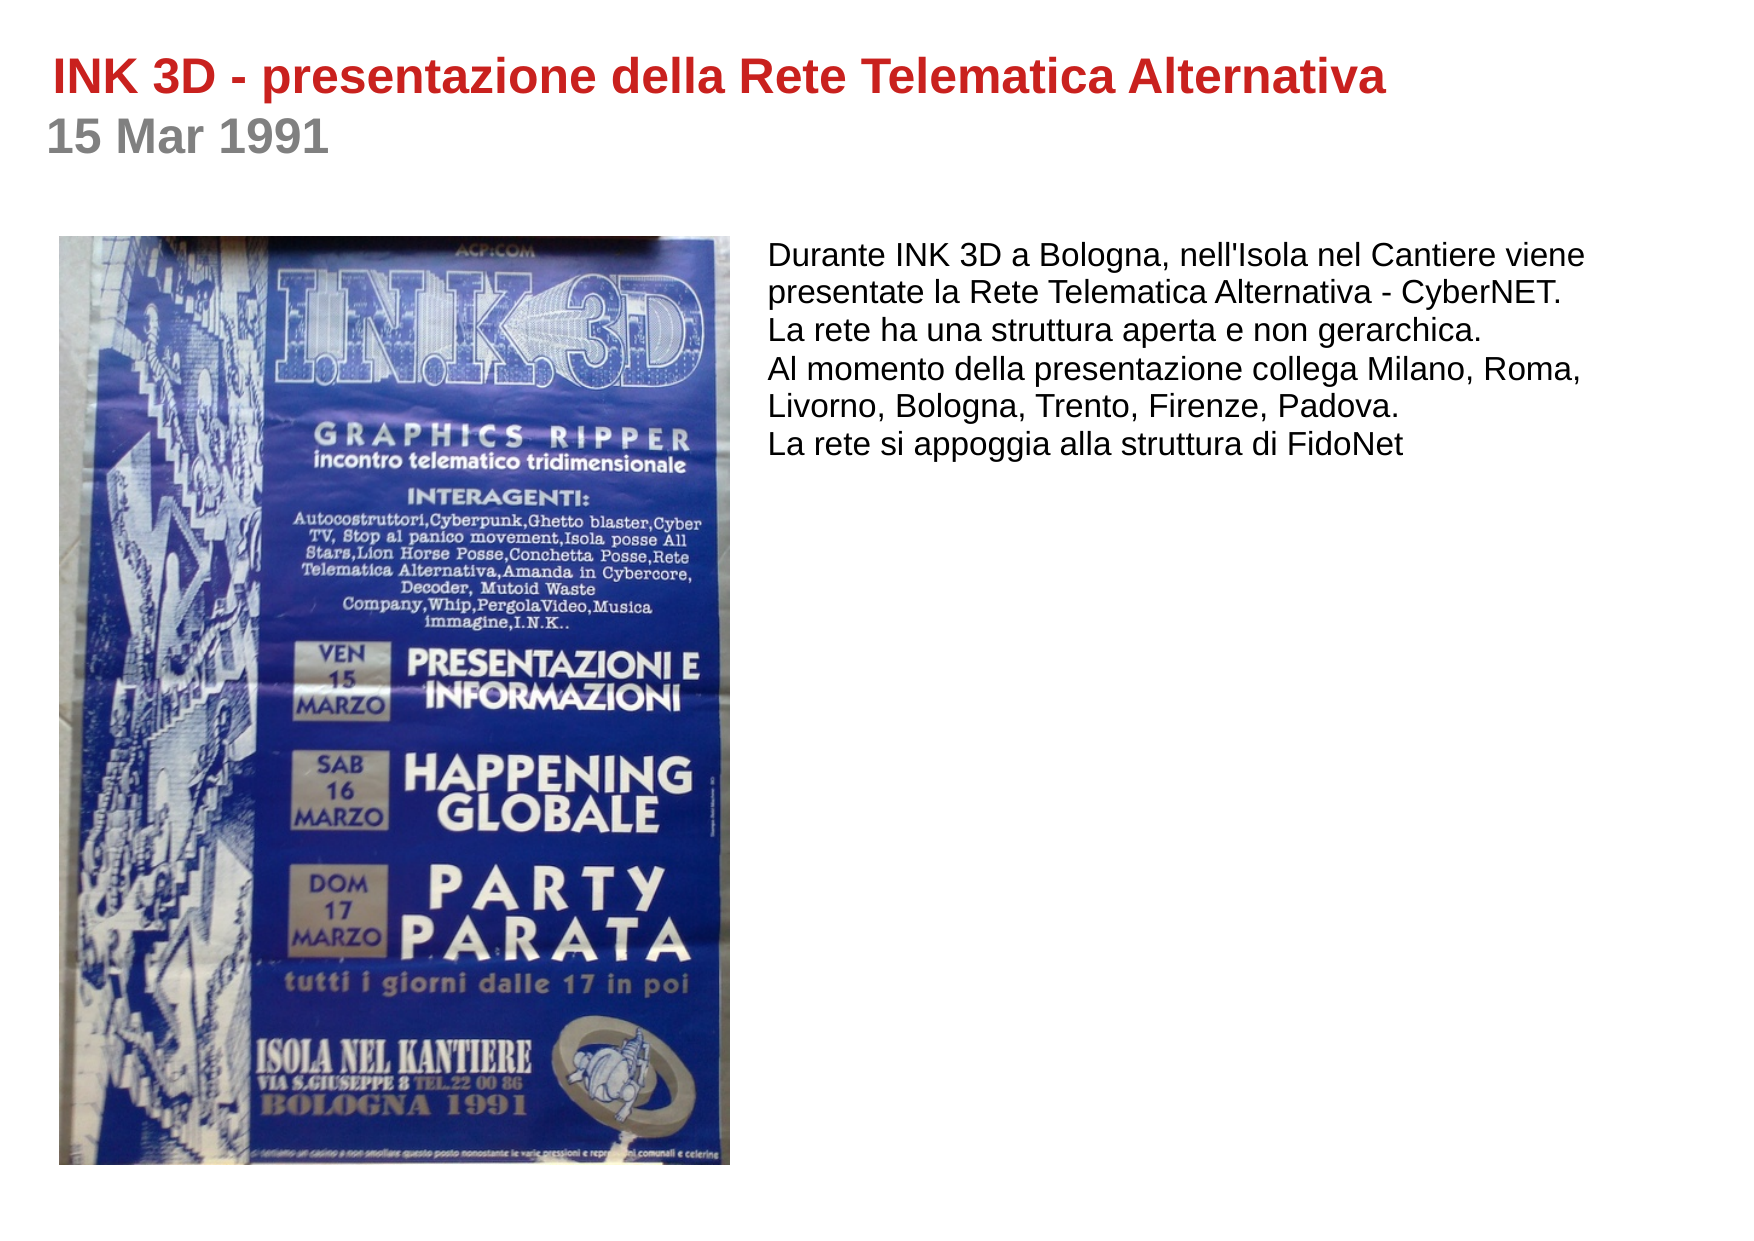

# INK 3D - presentazione della Rete Telematica Alternativa
15 Mar 1991
Durante INK 3D a Bologna, nell'Isola nel Cantiere viene presentate la Rete Telematica Alternativa - CyberNET.
La rete ha una struttura aperta e non gerarchica.
Al momento della presentazione collega Milano, Roma, Livorno, Bologna, Trento, Firenze, Padova.
La rete si appoggia alla struttura di FidoNet